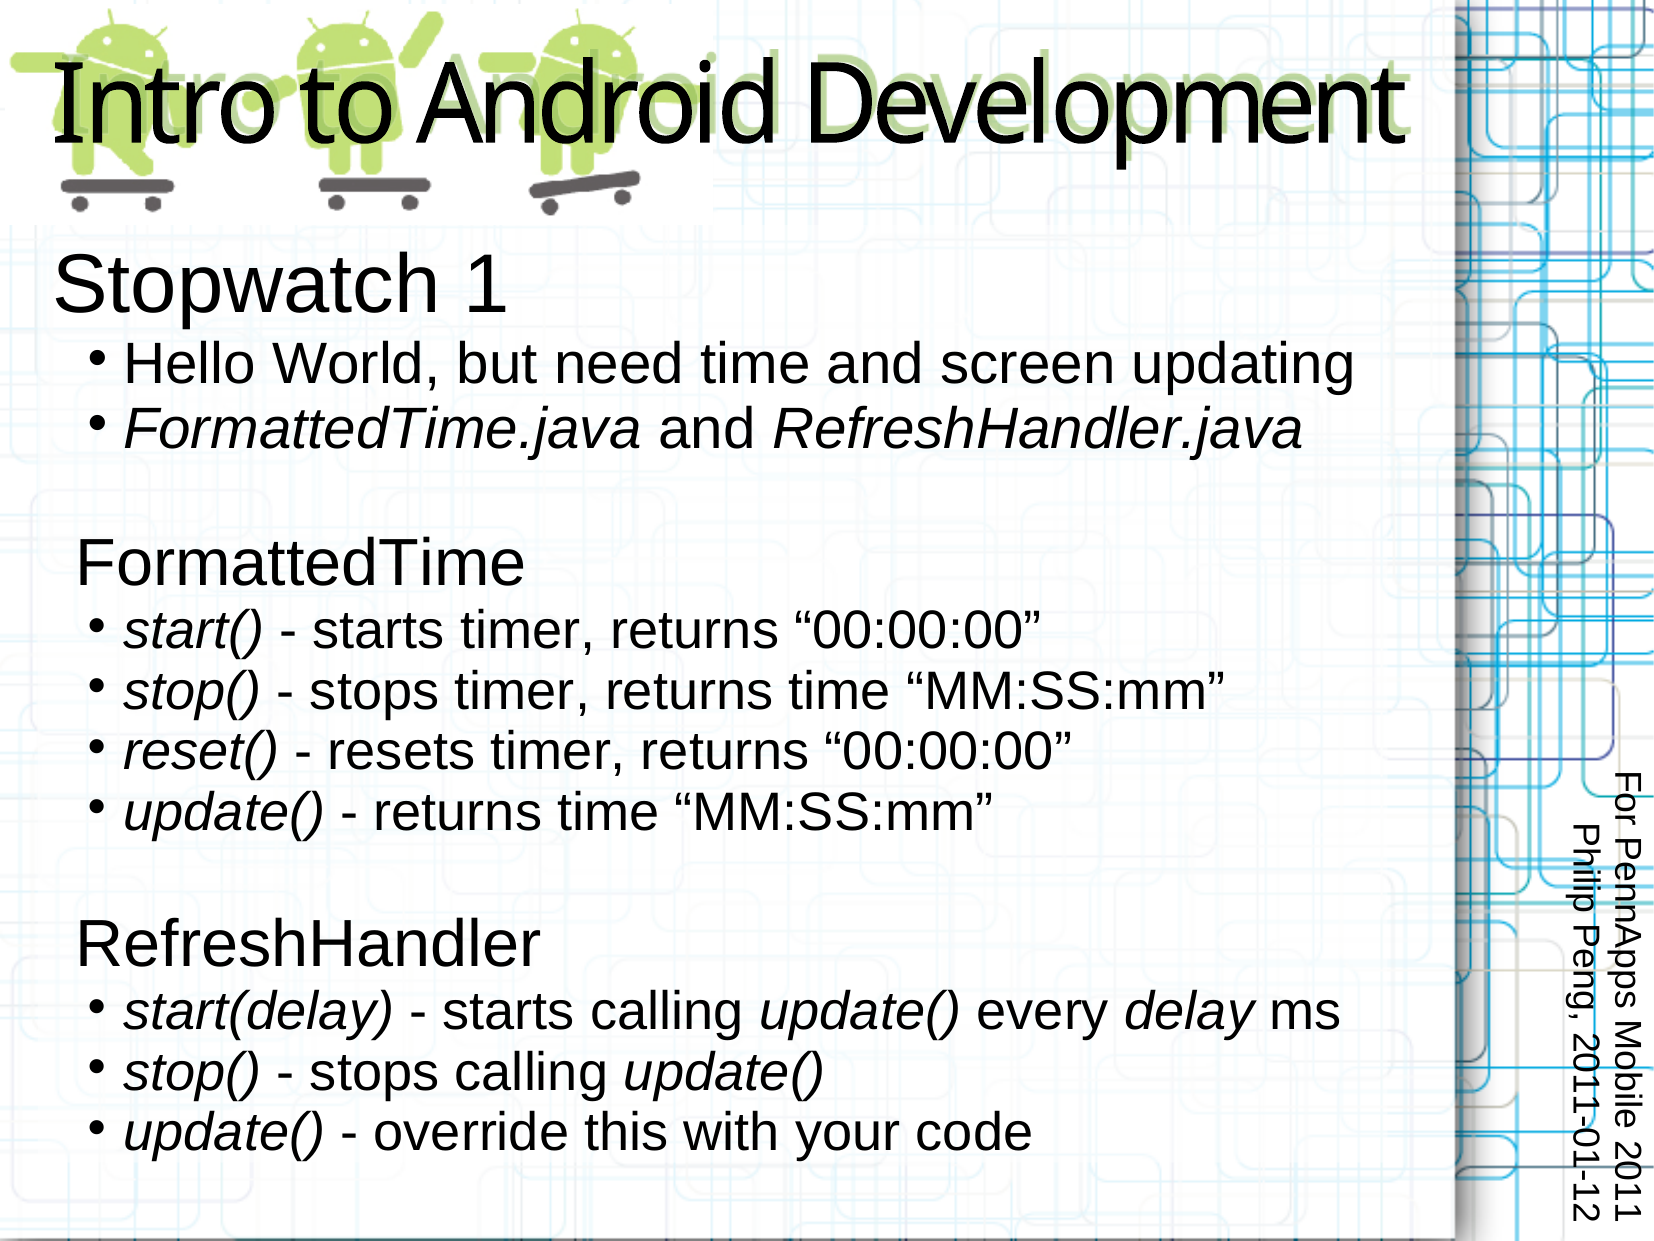

Intro to Android Development
Stopwatch 1
Hello World, but need time and screen updating
FormattedTime.java and RefreshHandler.java
FormattedTime
start() - starts timer, returns “00:00:00”
stop() - stops timer, returns time “MM:SS:mm”
reset() - resets timer, returns “00:00:00”
update() - returns time “MM:SS:mm”
RefreshHandler
start(delay) - starts calling update() every delay ms
stop() - stops calling update()
update() - override this with your code
For PennApps Mobile 2011
Philip Peng, 2011-01-12